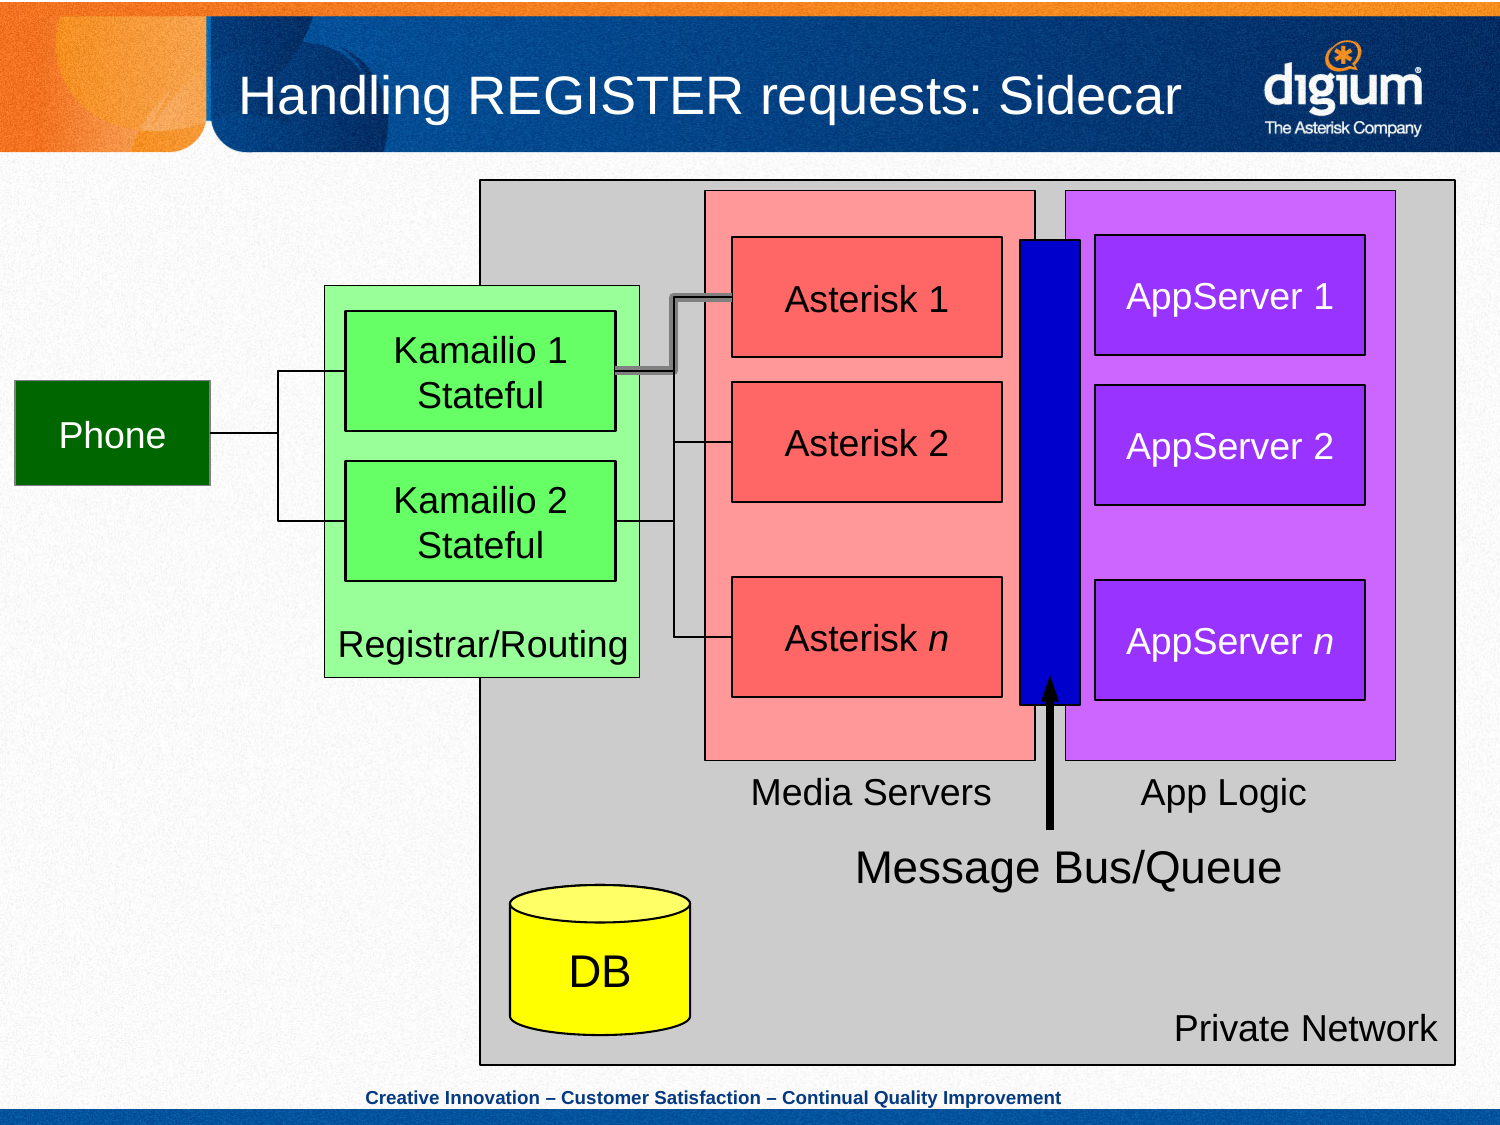

# Handling REGISTER requests: Sidecar
AppServer 1
Asterisk 1
Kamailio 1
Stateful
Phone
Asterisk 2
AppServer 2
Kamailio 2
Stateful
Asterisk n
AppServer n
Registrar/Routing
Media Servers
App Logic
AppServer n
Message Bus/Queue
DB
Private Network